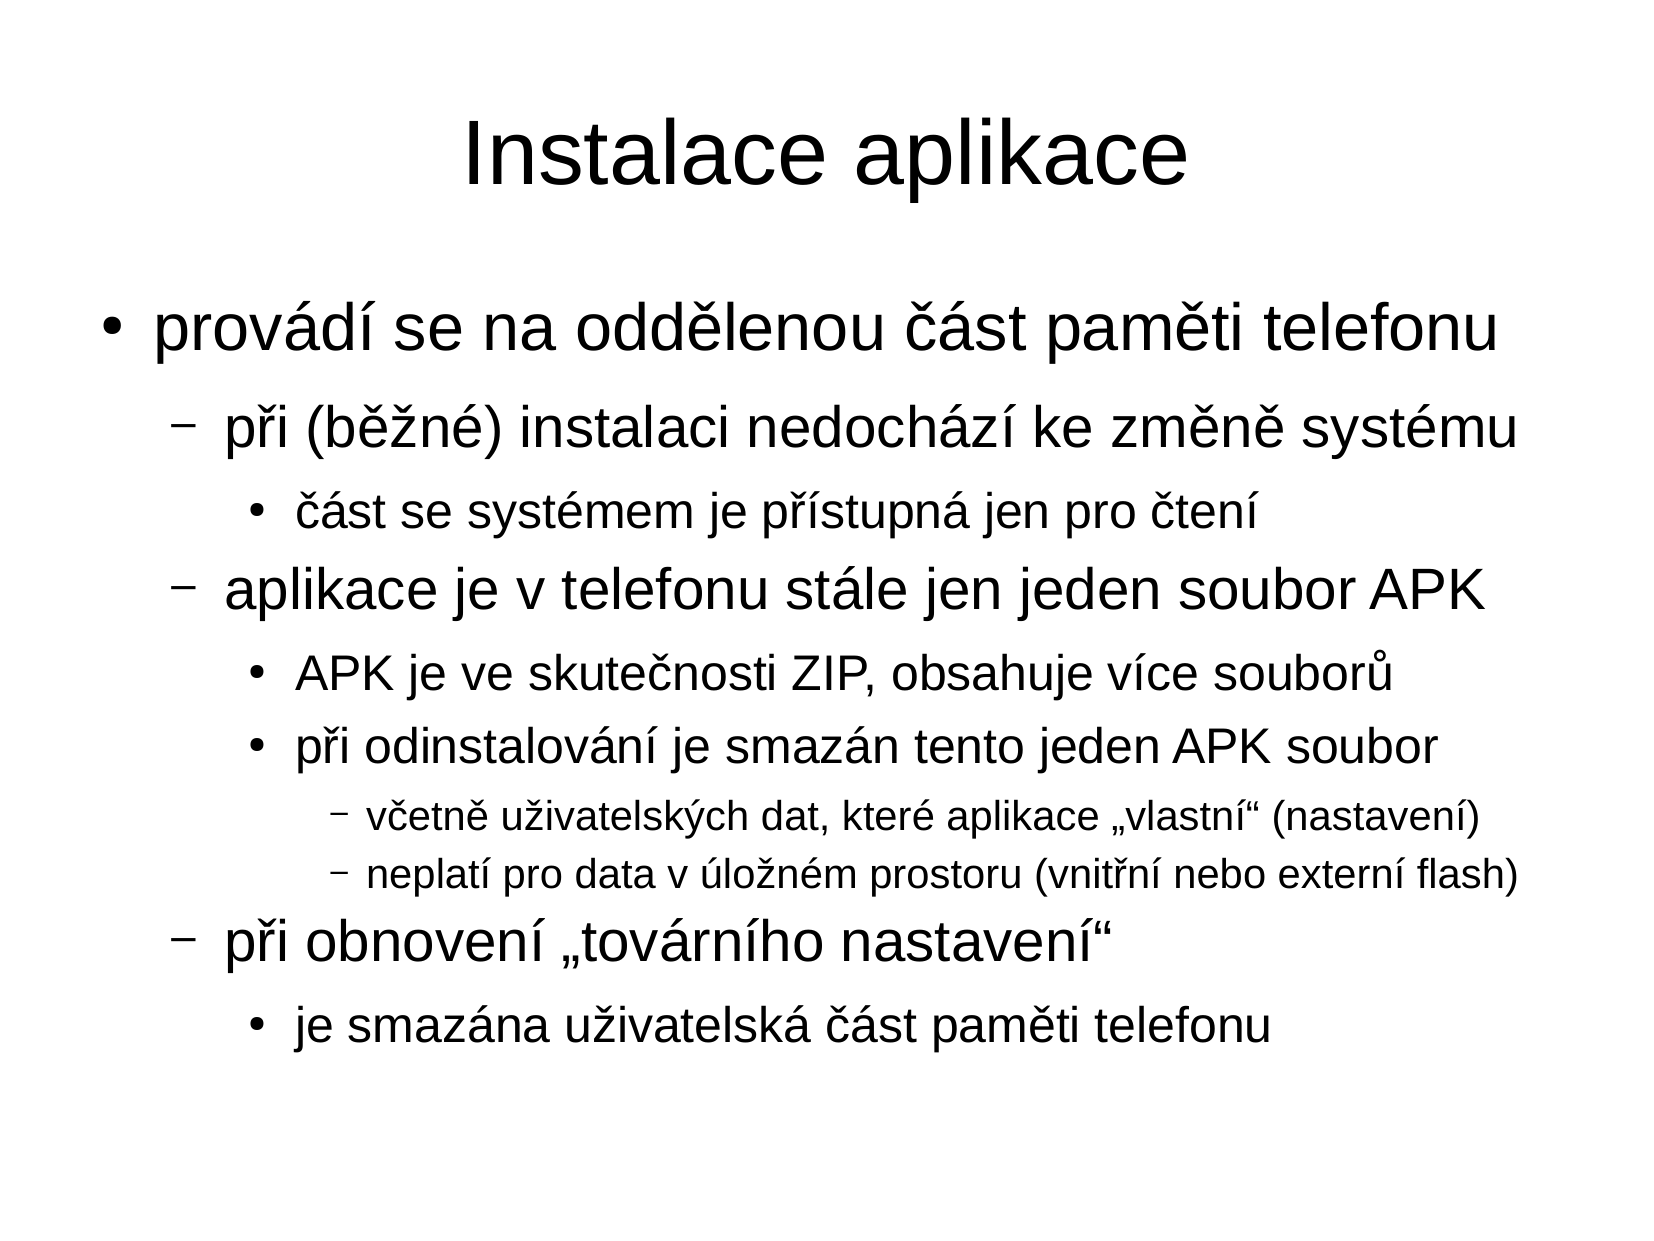

# Instalace aplikace
provádí se na oddělenou část paměti telefonu
při (běžné) instalaci nedochází ke změně systému
část se systémem je přístupná jen pro čtení
aplikace je v telefonu stále jen jeden soubor APK
APK je ve skutečnosti ZIP, obsahuje více souborů
při odinstalování je smazán tento jeden APK soubor
včetně uživatelských dat, které aplikace „vlastní“ (nastavení)
neplatí pro data v úložném prostoru (vnitřní nebo externí flash)
při obnovení „továrního nastavení“
je smazána uživatelská část paměti telefonu